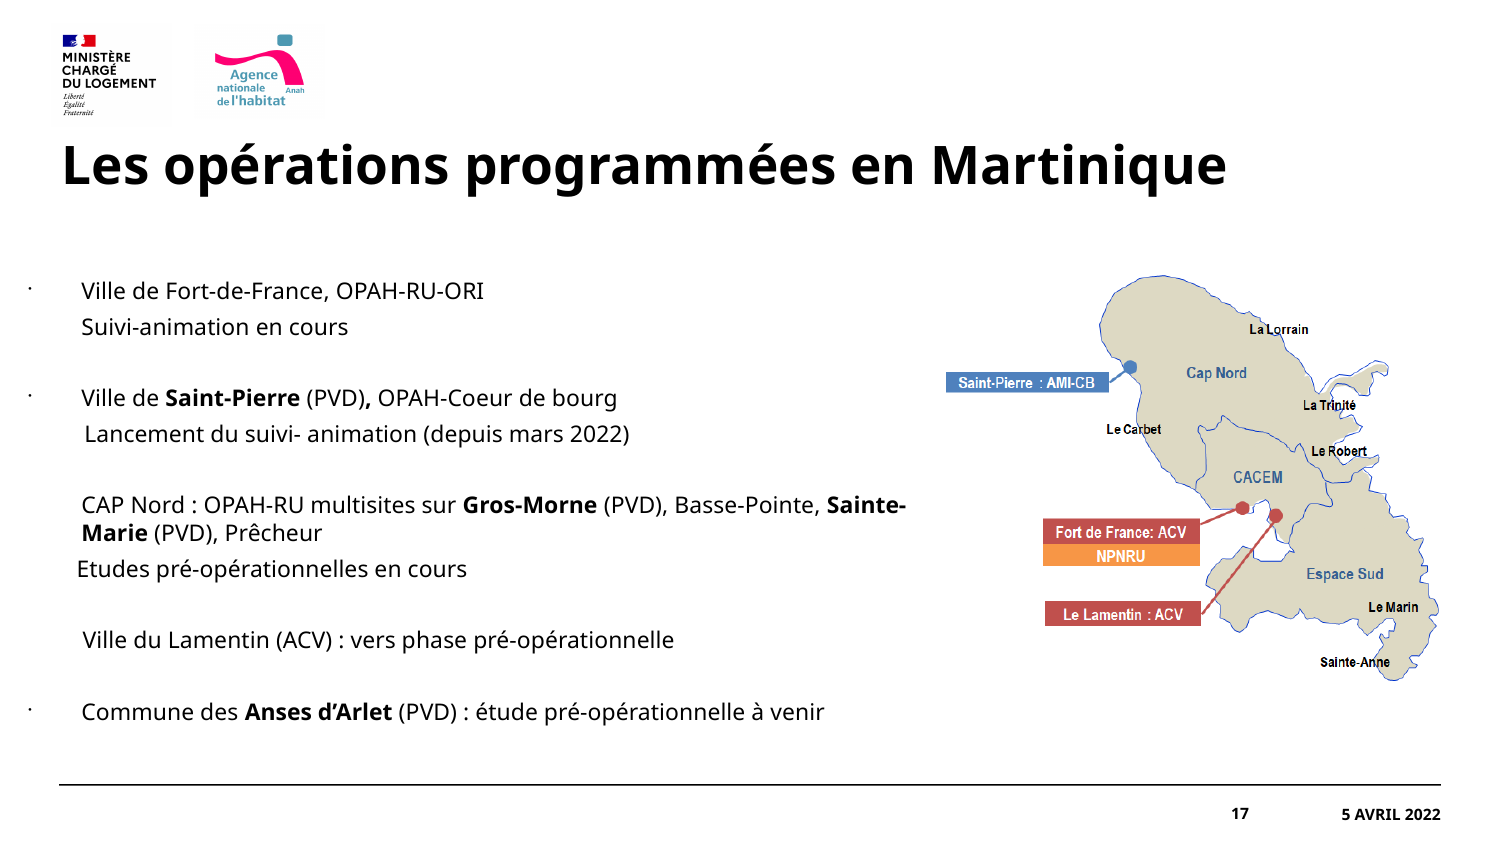

# Les opérations programmées en Martinique
Ville de Fort-de-France, OPAH-RU-ORI
Suivi-animation en cours
Ville de Saint-Pierre (PVD), OPAH-Coeur de bourg
 	Lancement du suivi- animation (depuis mars 2022)
CAP Nord : OPAH-RU multisites sur Gros-Morne (PVD), Basse-Pointe, Sainte-Marie (PVD), Prêcheur
 Etudes pré-opérationnelles en cours
 Ville du Lamentin (ACV) : vers phase pré-opérationnelle
Commune des Anses d’Arlet (PVD) : étude pré-opérationnelle à venir
5 avril 2022